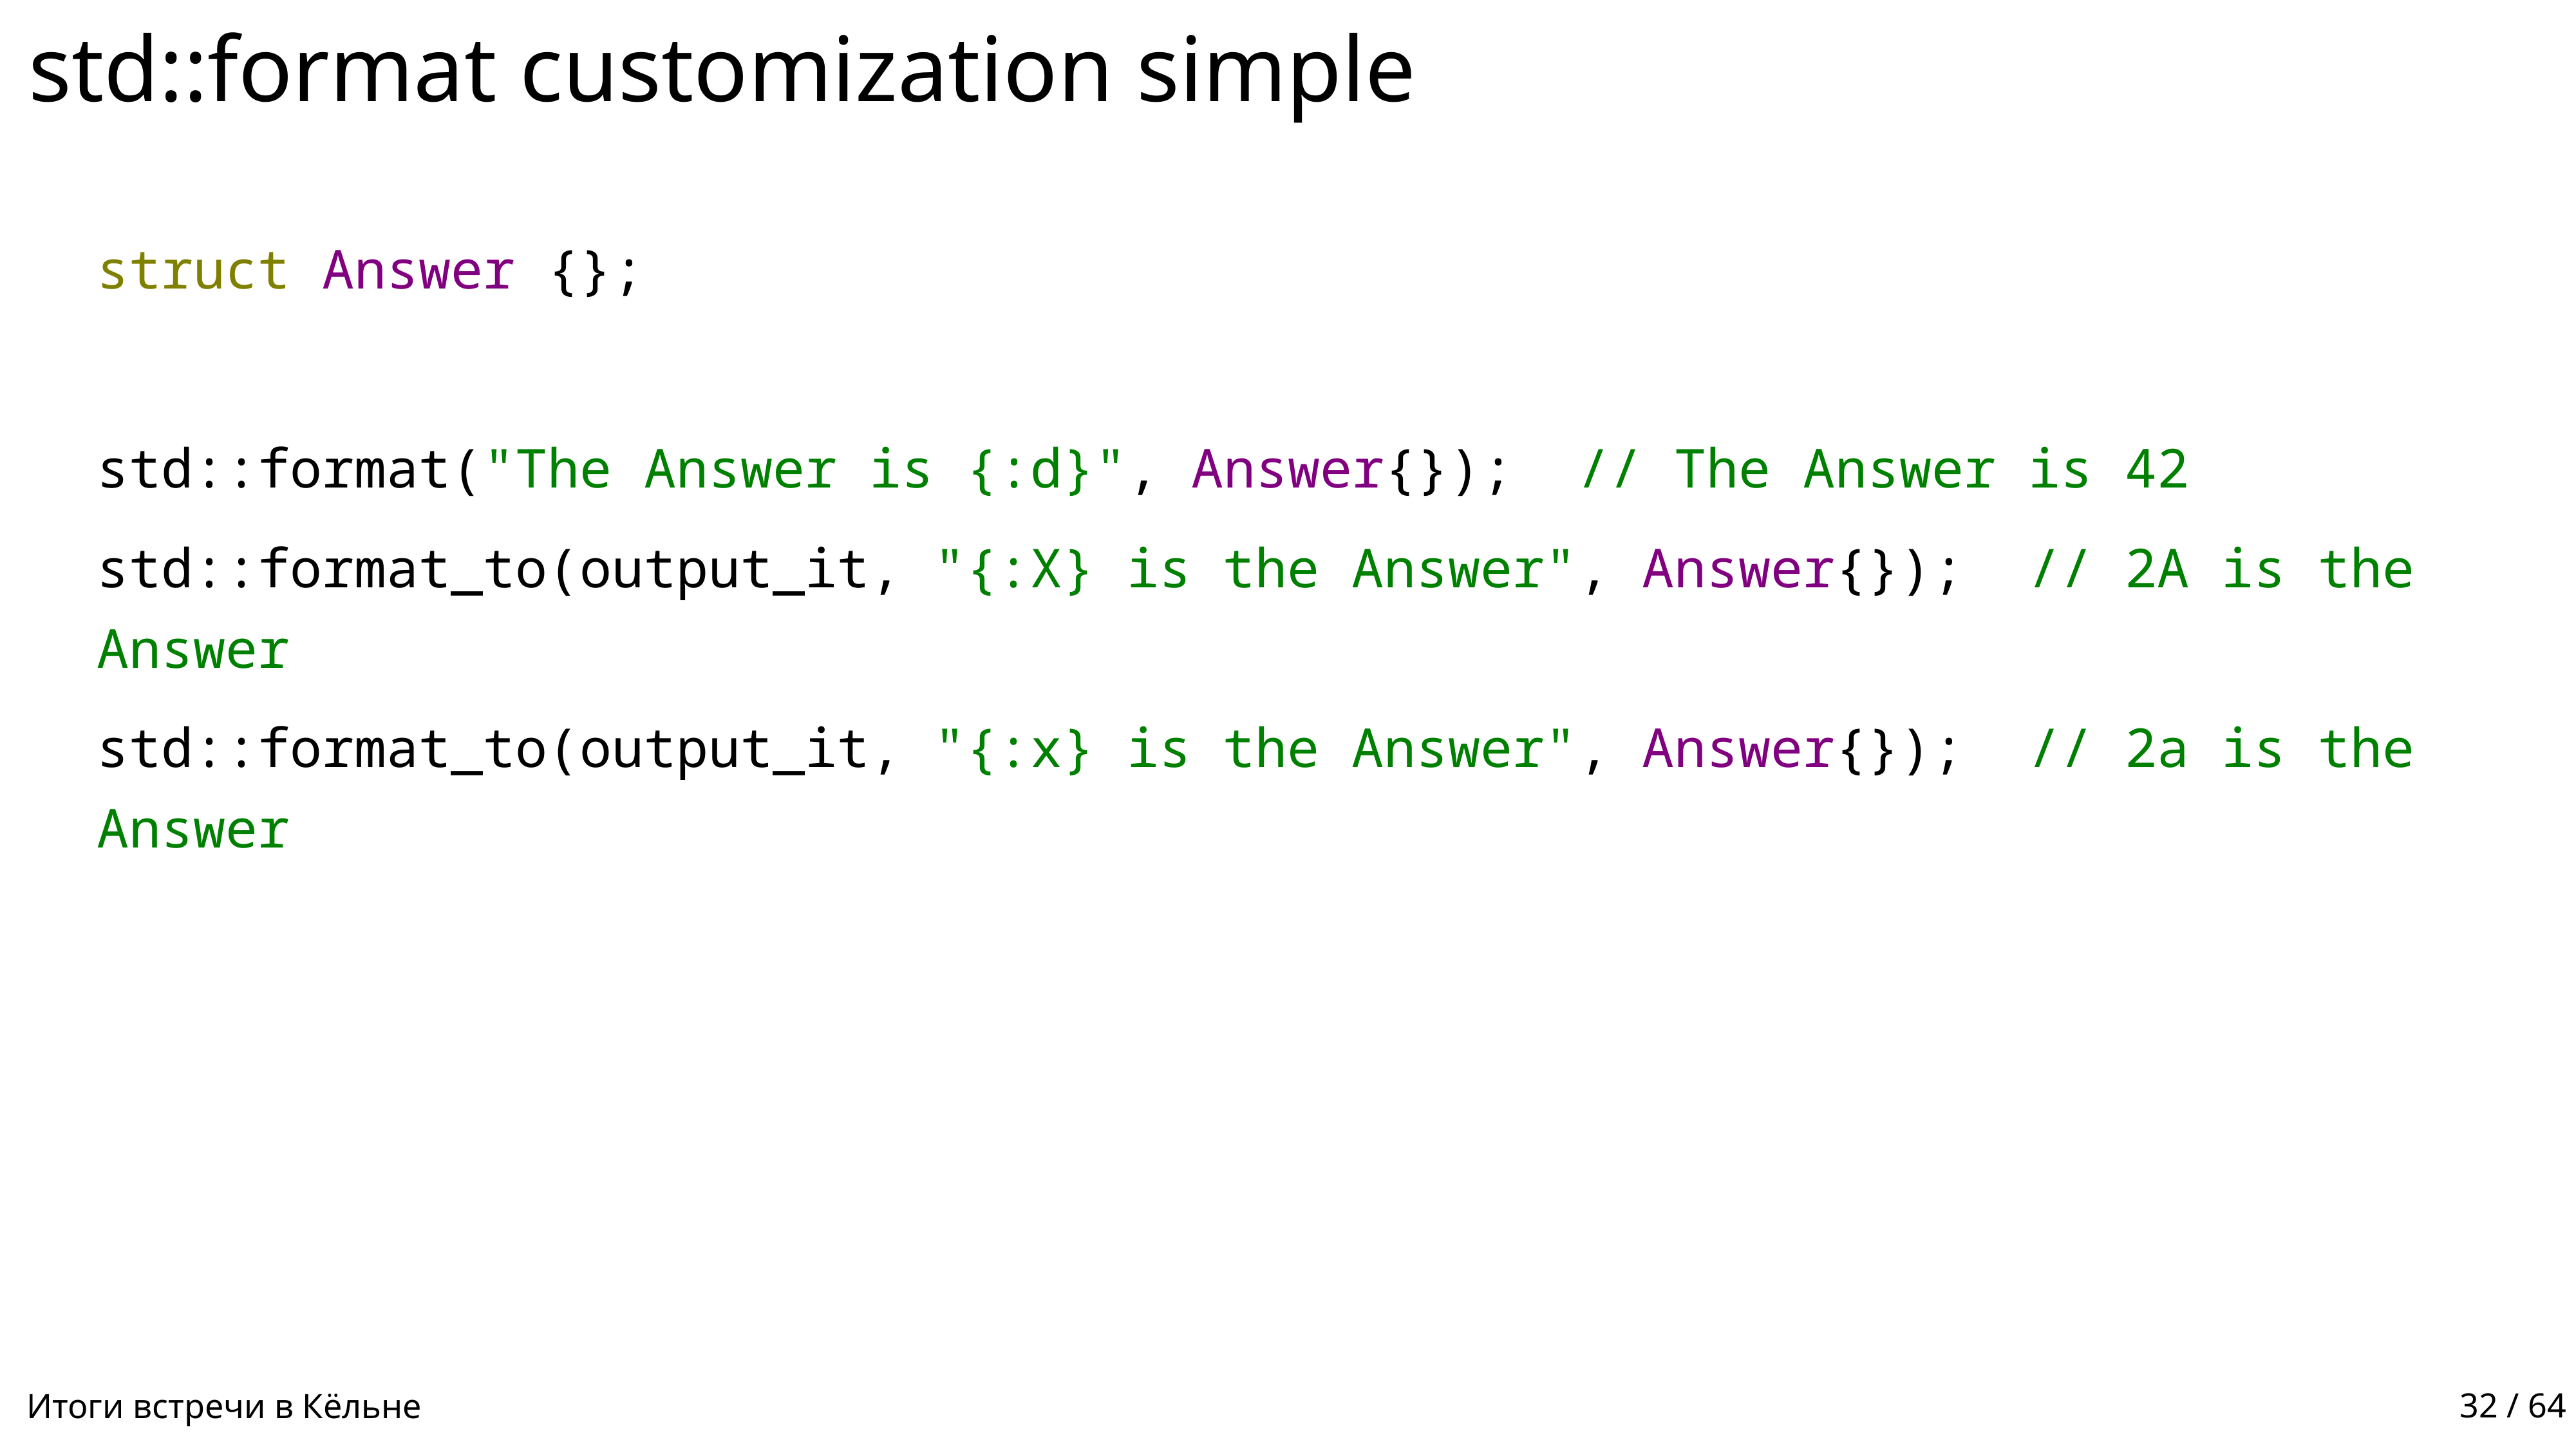

# std::format customization simple
struct Answer {};
std::format("The Answer is {:d}", Answer{}); // The Answer is 42
std::format_to(output_it, "{:X} is the Answer", Answer{}); // 2A is the Answer
std::format_to(output_it, "{:x} is the Answer", Answer{}); // 2a is the Answer
Итоги встречи в Кёльне